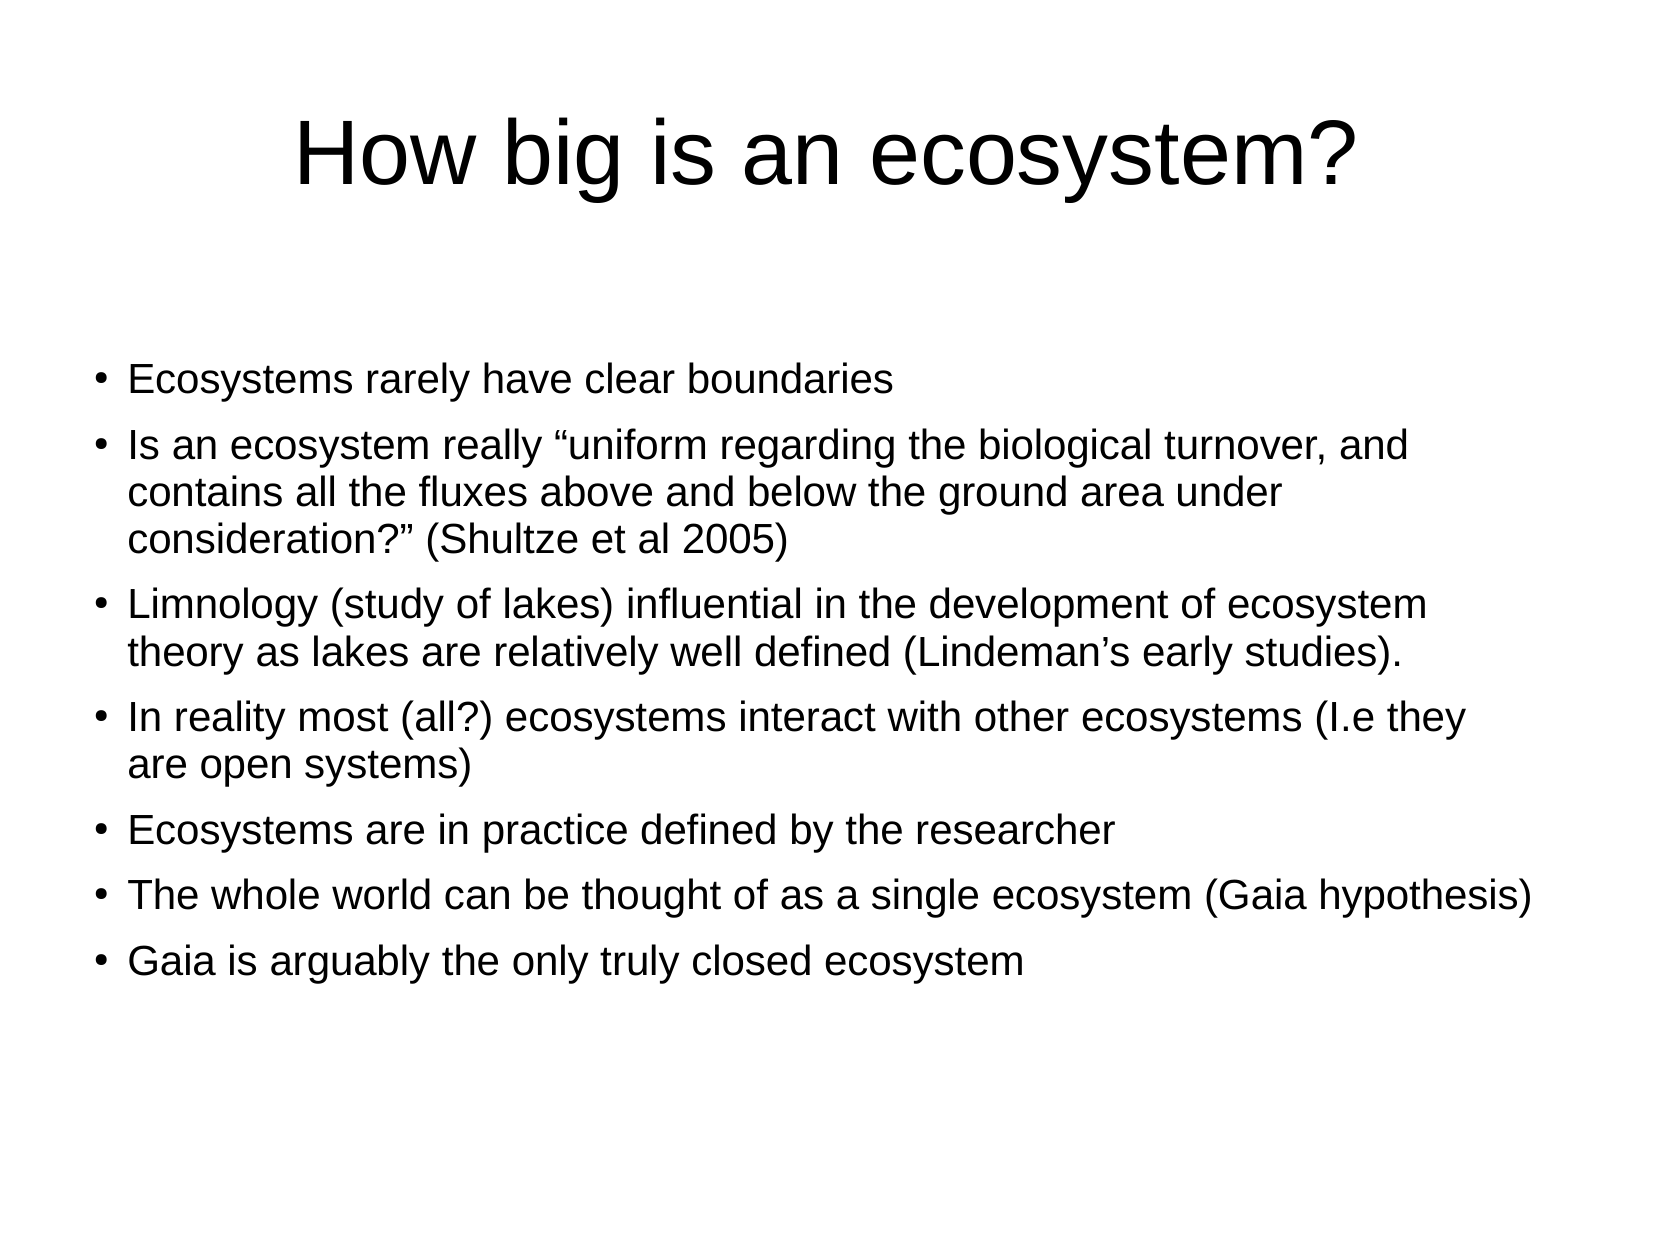

# How big is an ecosystem?
Ecosystems rarely have clear boundaries
Is an ecosystem really “uniform regarding the biological turnover, and contains all the fluxes above and below the ground area under consideration?” (Shultze et al 2005)
Limnology (study of lakes) influential in the development of ecosystem theory as lakes are relatively well defined (Lindeman’s early studies).
In reality most (all?) ecosystems interact with other ecosystems (I.e they are open systems)
Ecosystems are in practice defined by the researcher
The whole world can be thought of as a single ecosystem (Gaia hypothesis)
Gaia is arguably the only truly closed ecosystem